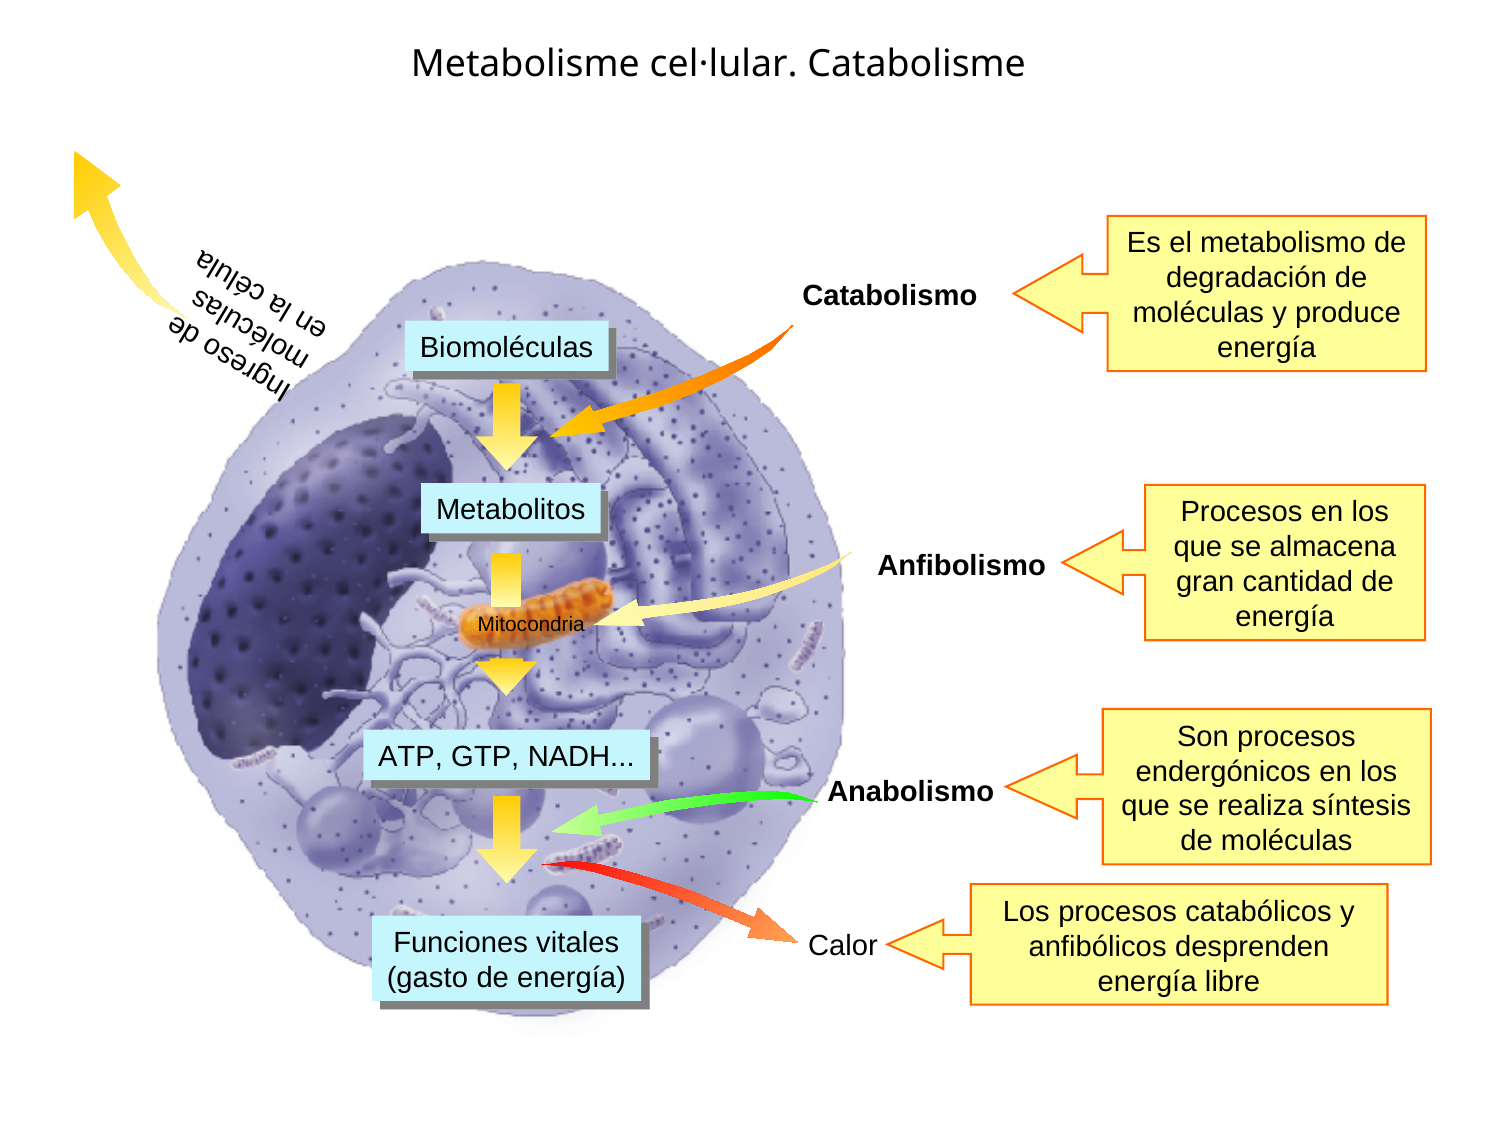

Metabolisme cel·lular. Catabolisme
Ingreso de moléculas en la célula
Es el metabolismo de degradación de moléculas y produce energía
Catabolismo
Biomoléculas
Metabolitos
Procesos en los que se almacena gran cantidad de energía
Anfibolismo
Mitocondria
Son procesos endergónicos en los que se realiza síntesis de moléculas
ATP, GTP, NADH...
Anabolismo
Los procesos catabólicos y anfibólicos desprenden energía libre
Funciones vitales
(gasto de energía)
Calor